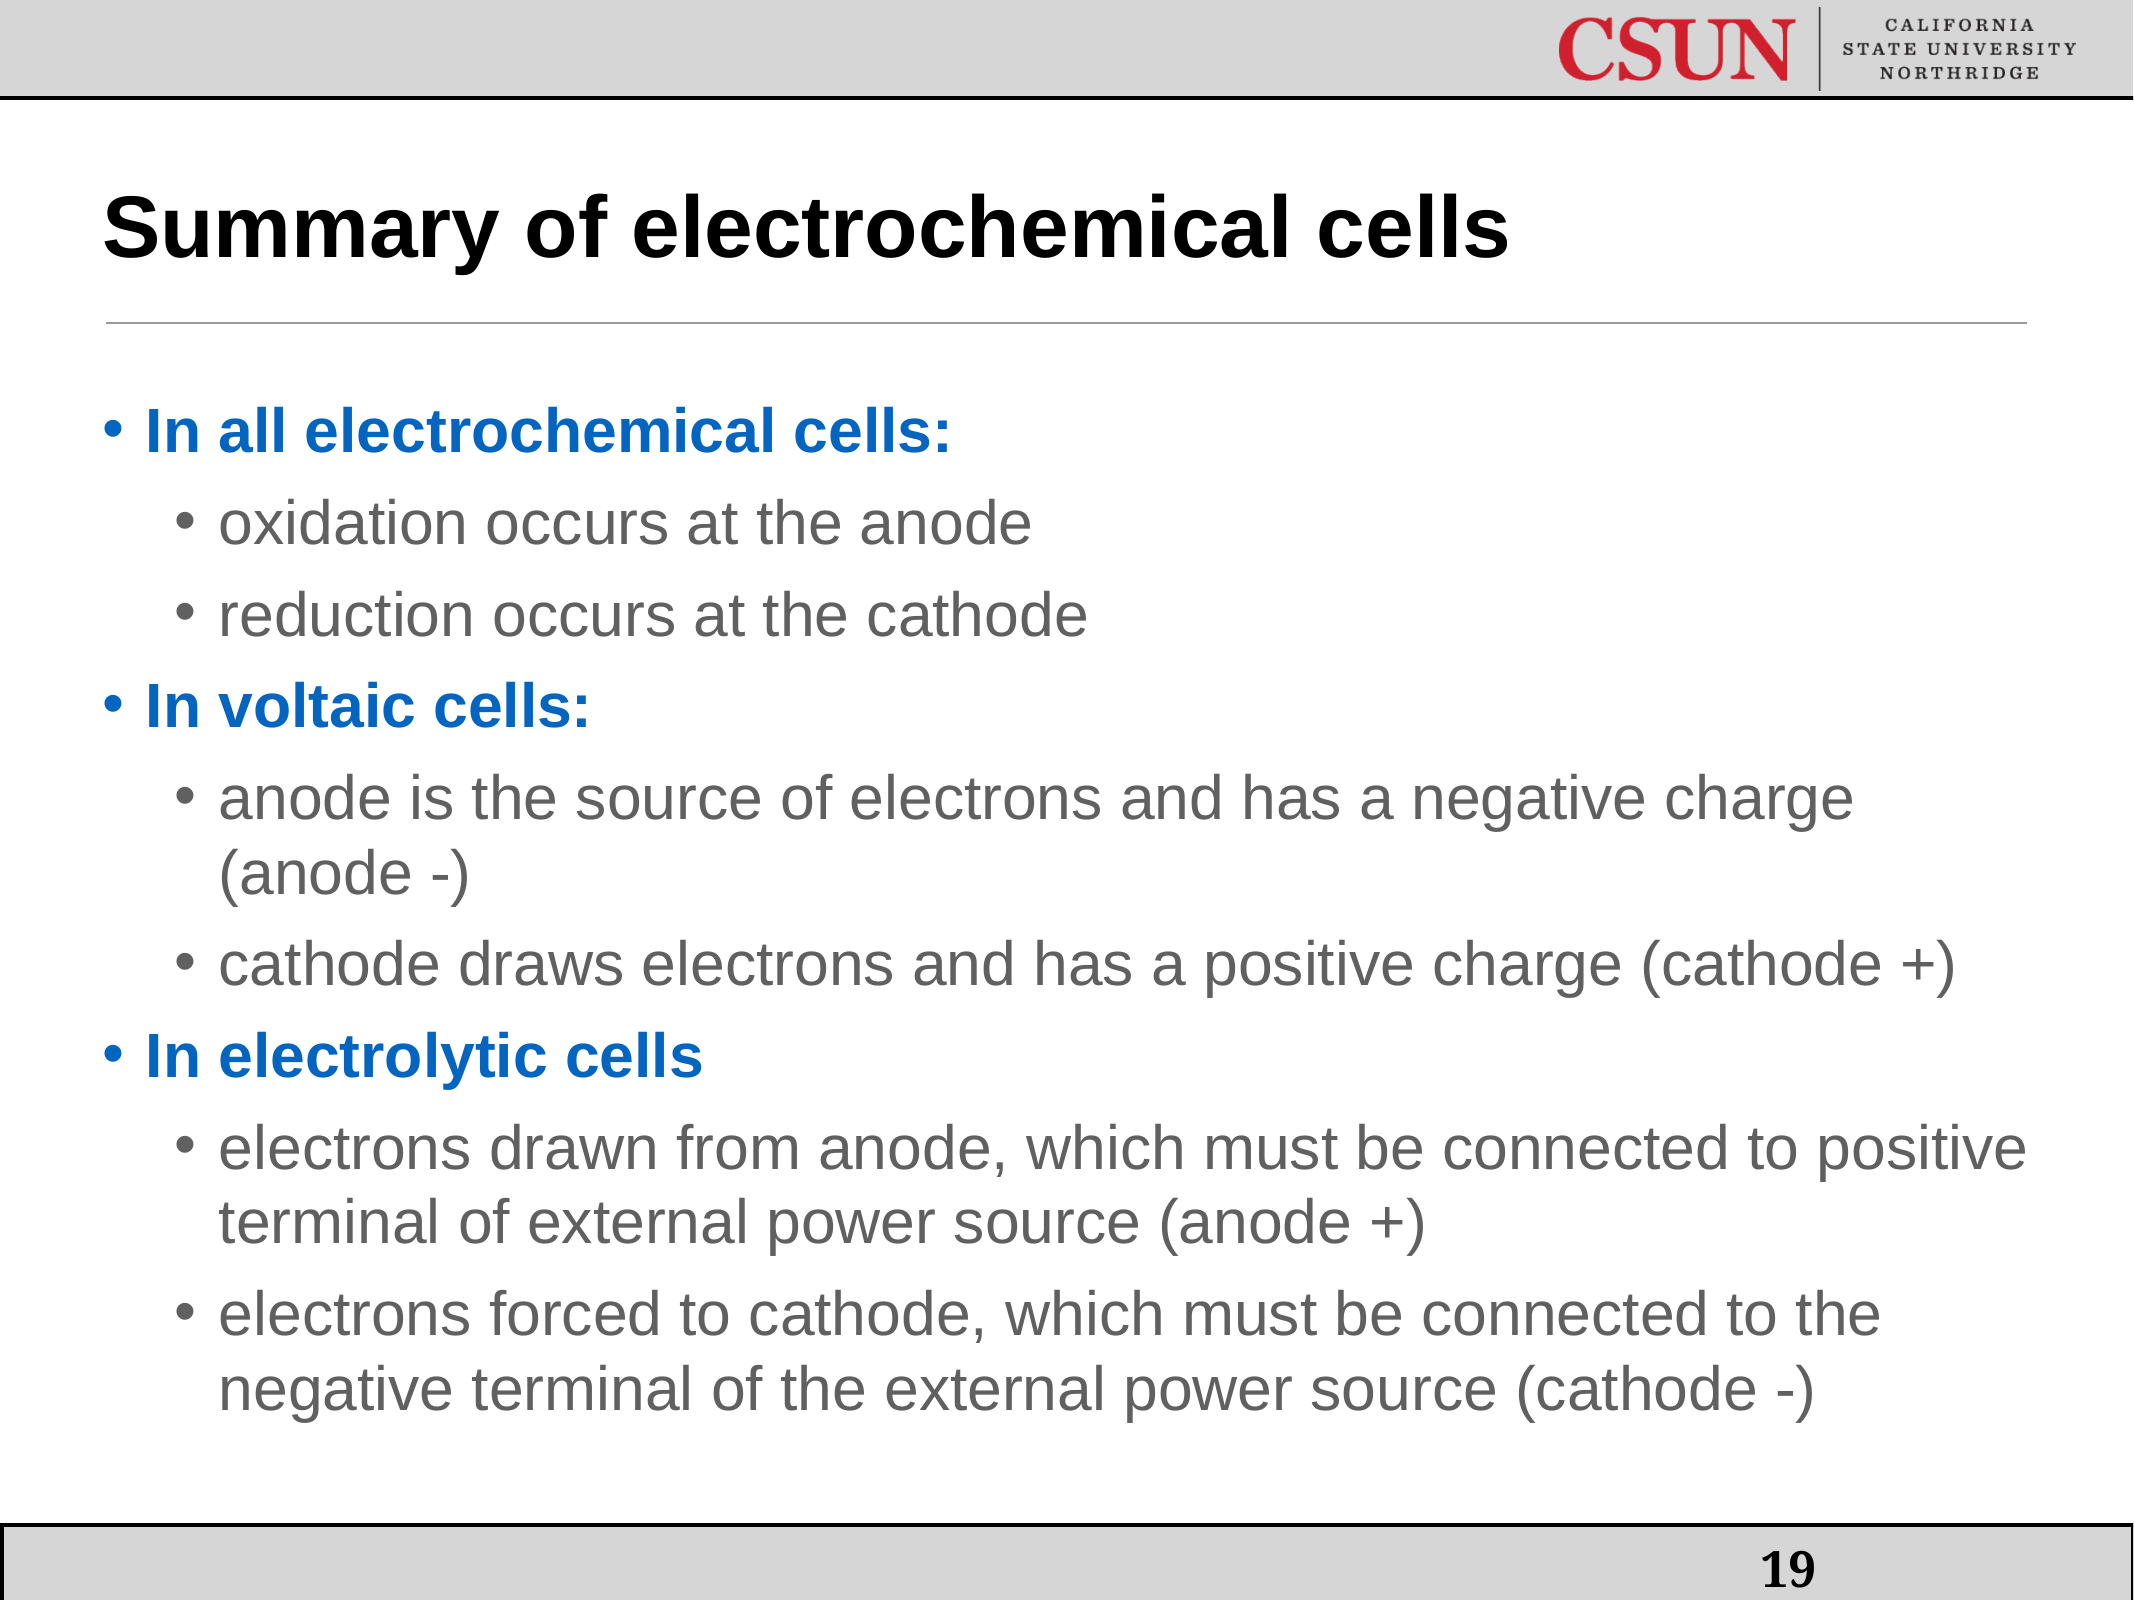

# Summary of electrochemical cells
In all electrochemical cells:
oxidation occurs at the anode
reduction occurs at the cathode
In voltaic cells:
anode is the source of electrons and has a negative charge (anode -)
cathode draws electrons and has a positive charge (cathode +)
In electrolytic cells
electrons drawn from anode, which must be connected to positive terminal of external power source (anode +)
electrons forced to cathode, which must be connected to the negative terminal of the external power source (cathode -)
19